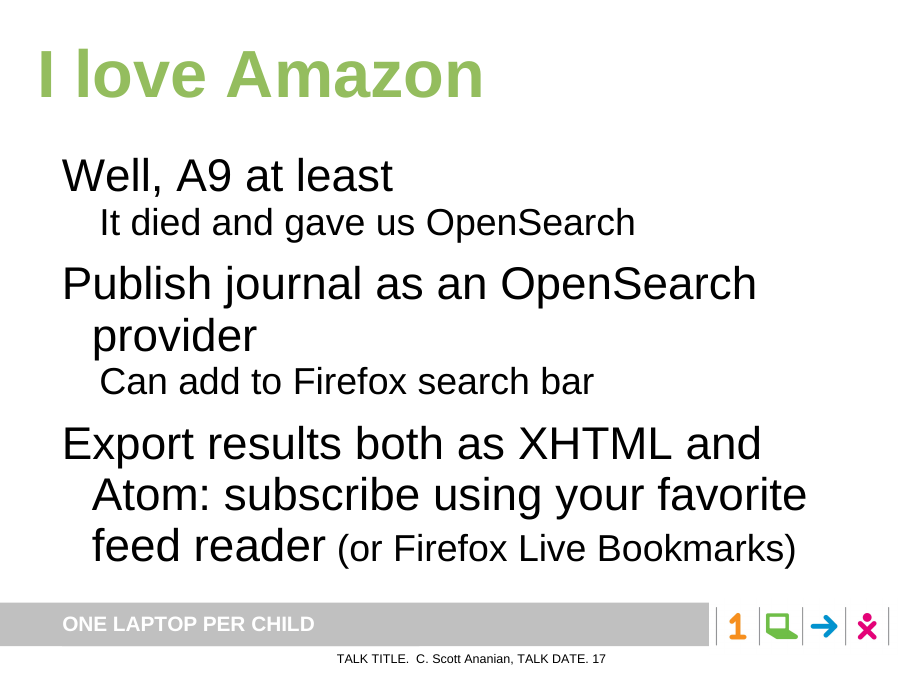

# I love Amazon
Well, A9 at least
It died and gave us OpenSearch
Publish journal as an OpenSearch provider
Can add to Firefox search bar
Export results both as XHTML and Atom: subscribe using your favorite feed reader (or Firefox Live Bookmarks)